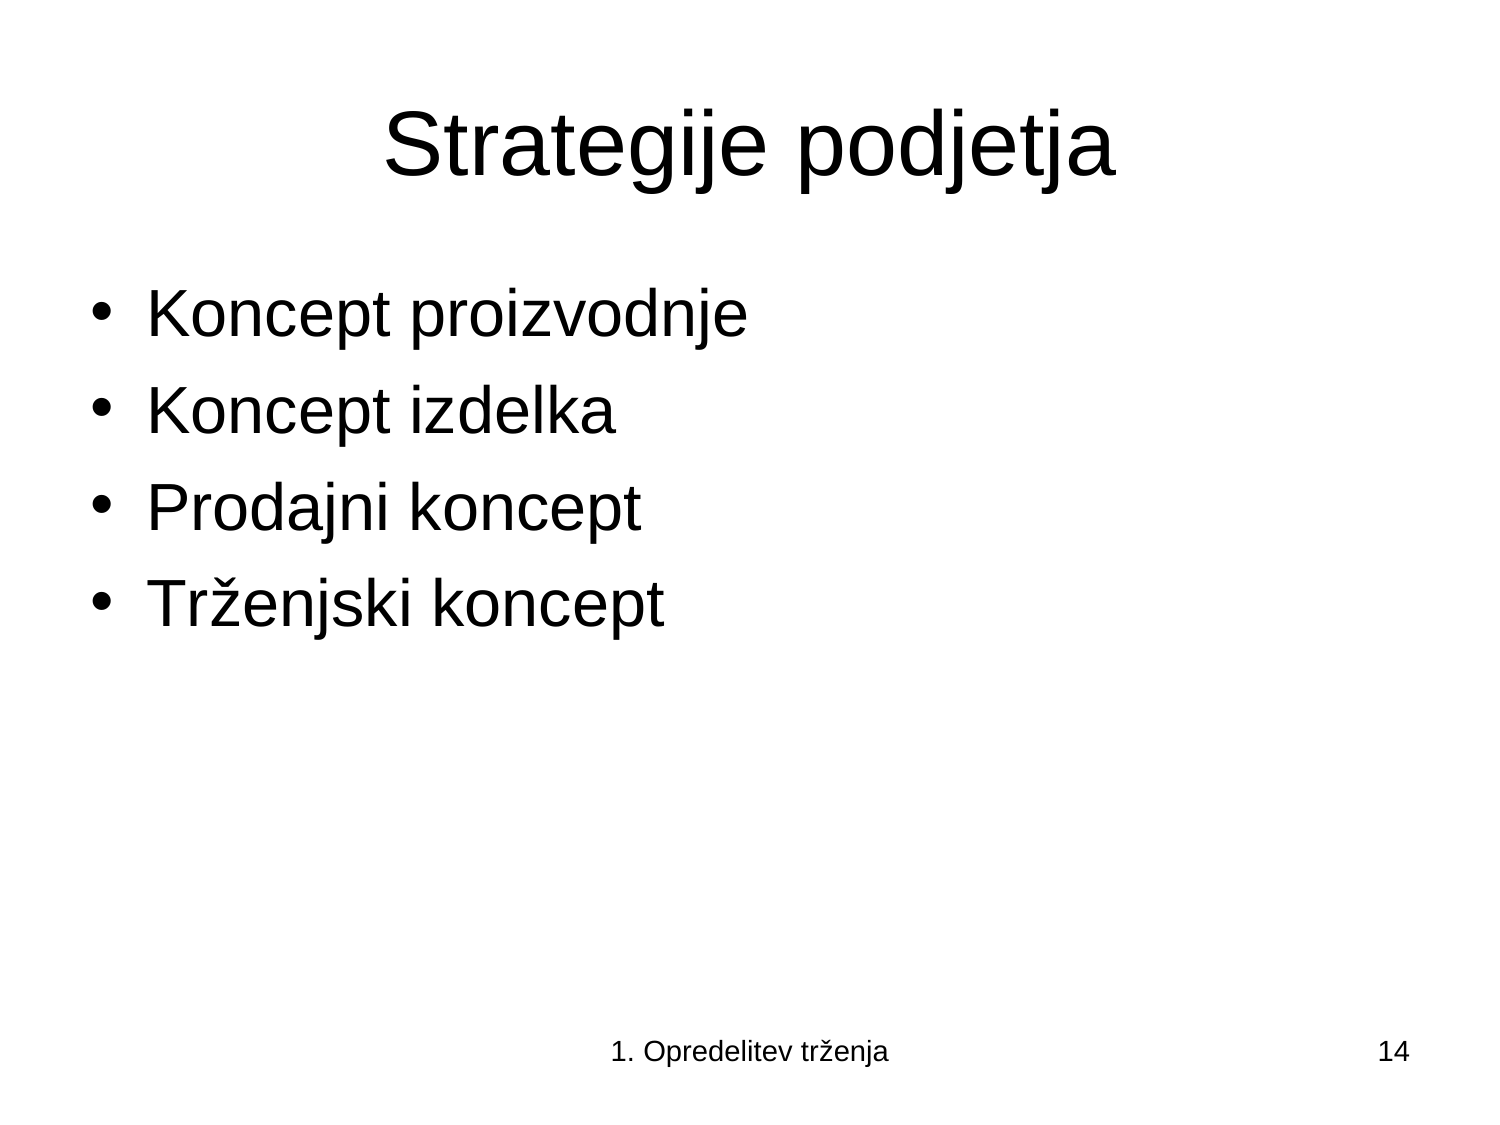

# Strategije podjetja
Koncept proizvodnje
Koncept izdelka
Prodajni koncept
Trženjski koncept
1. Opredelitev trženja